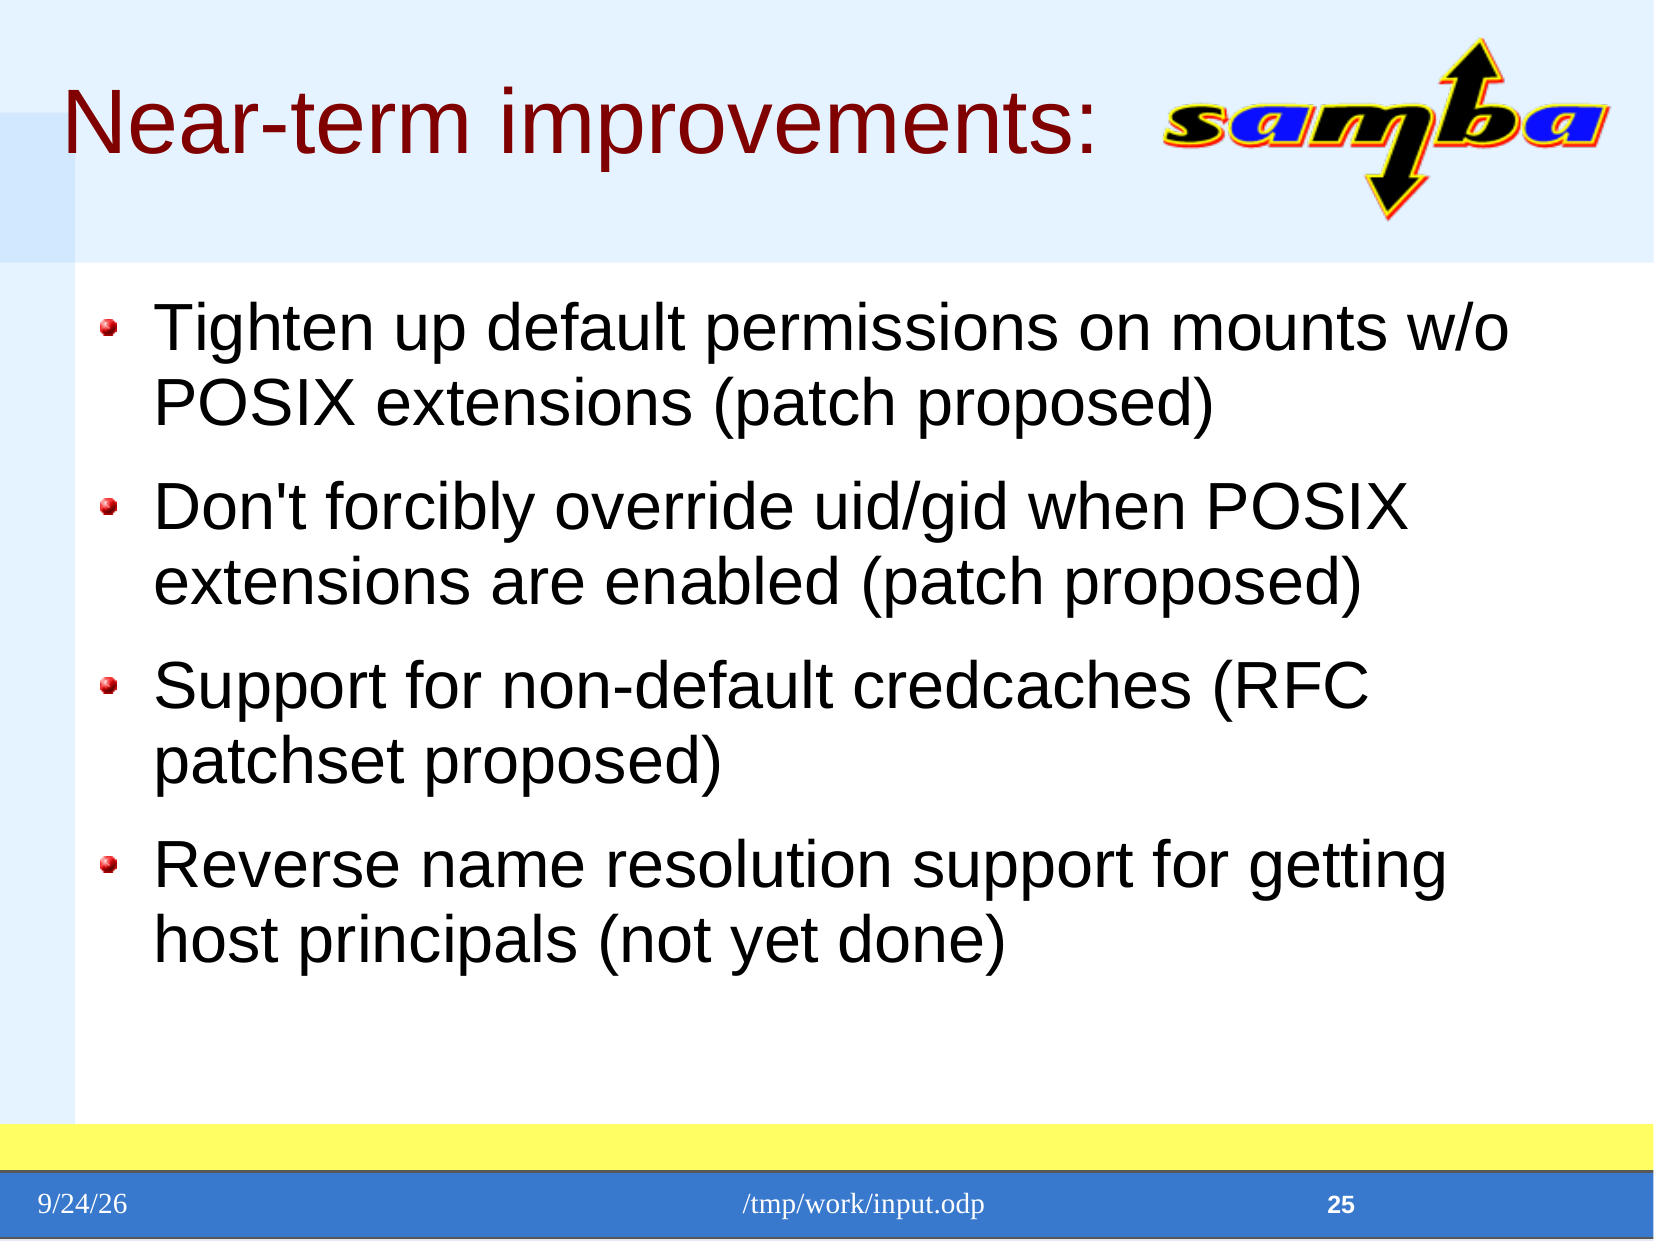

# Near-term improvements:
Tighten up default permissions on mounts w/o POSIX extensions (patch proposed)
Don't forcibly override uid/gid when POSIX extensions are enabled (patch proposed)
Support for non-default credcaches (RFC patchset proposed)
Reverse name resolution support for getting host principals (not yet done)